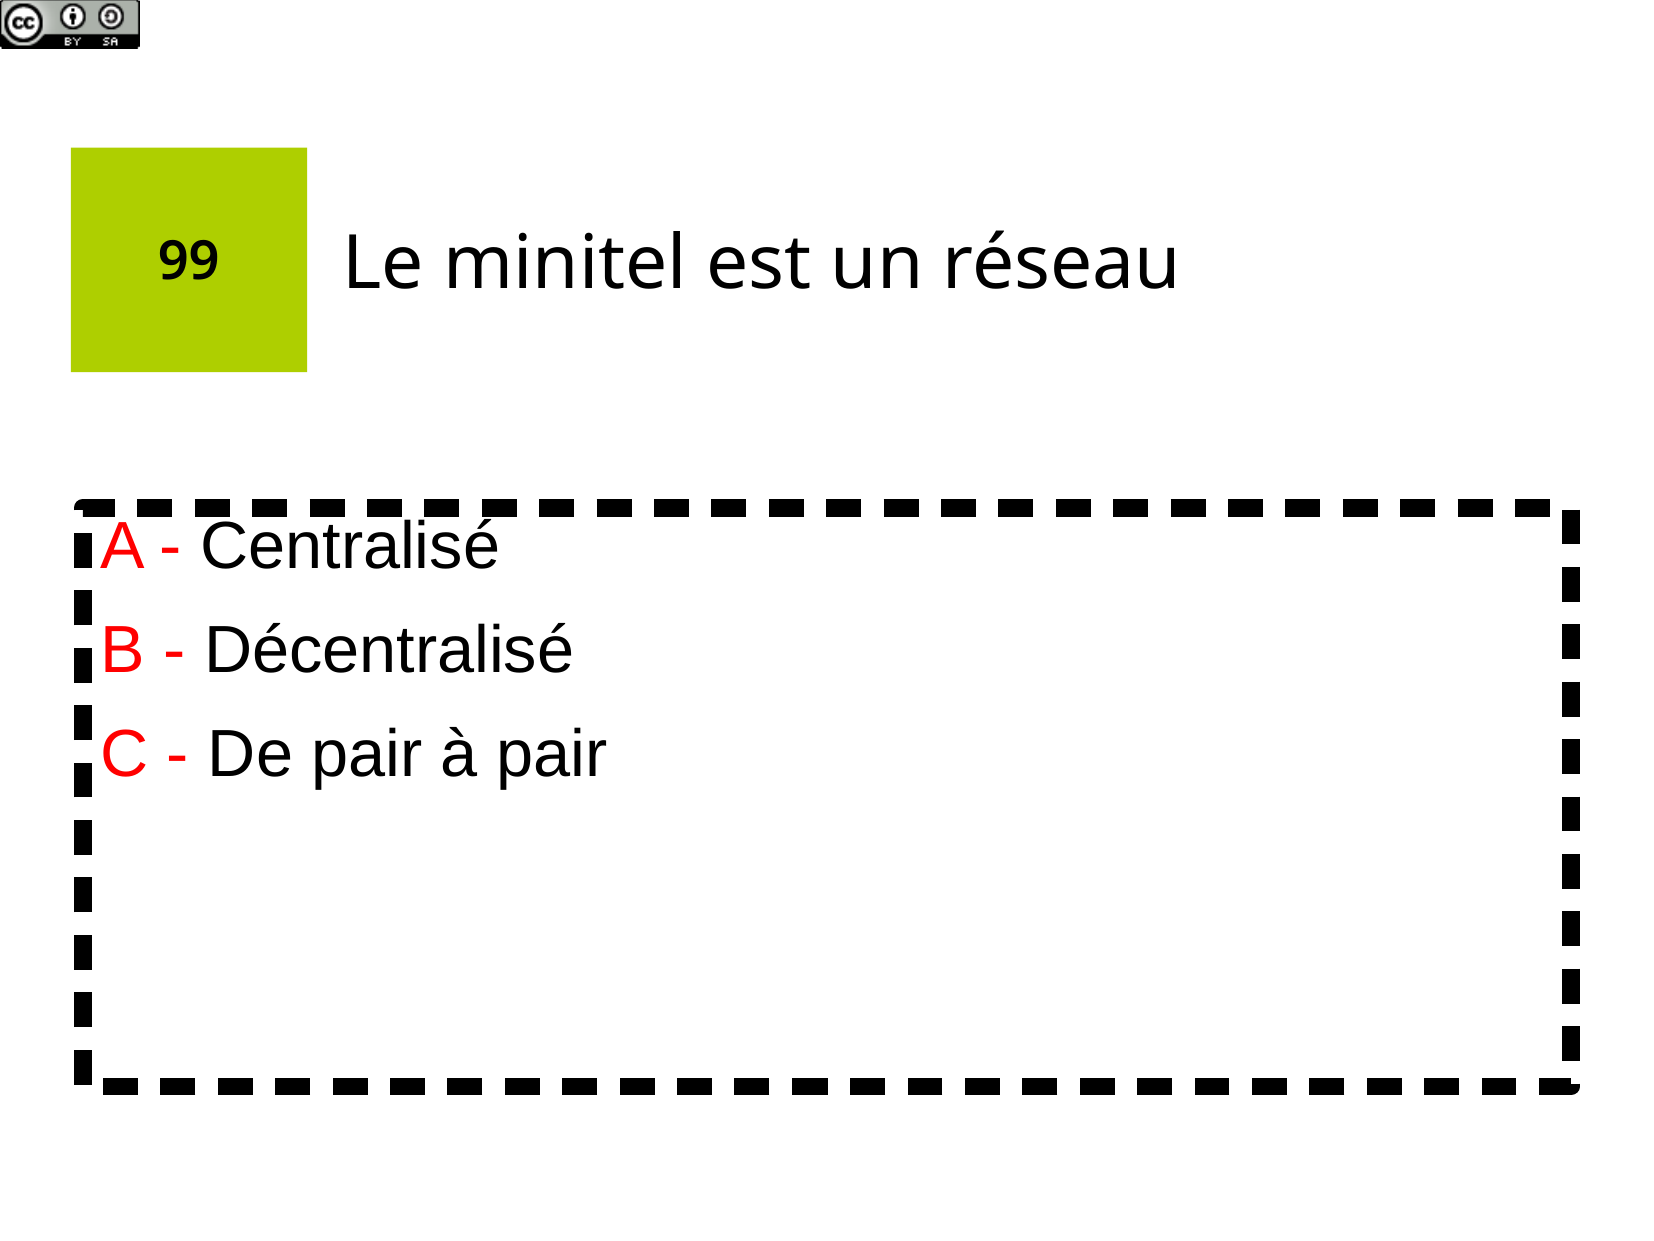

# Le minitel est un réseau
99
Centralisé
Décentralisé
De pair à pair